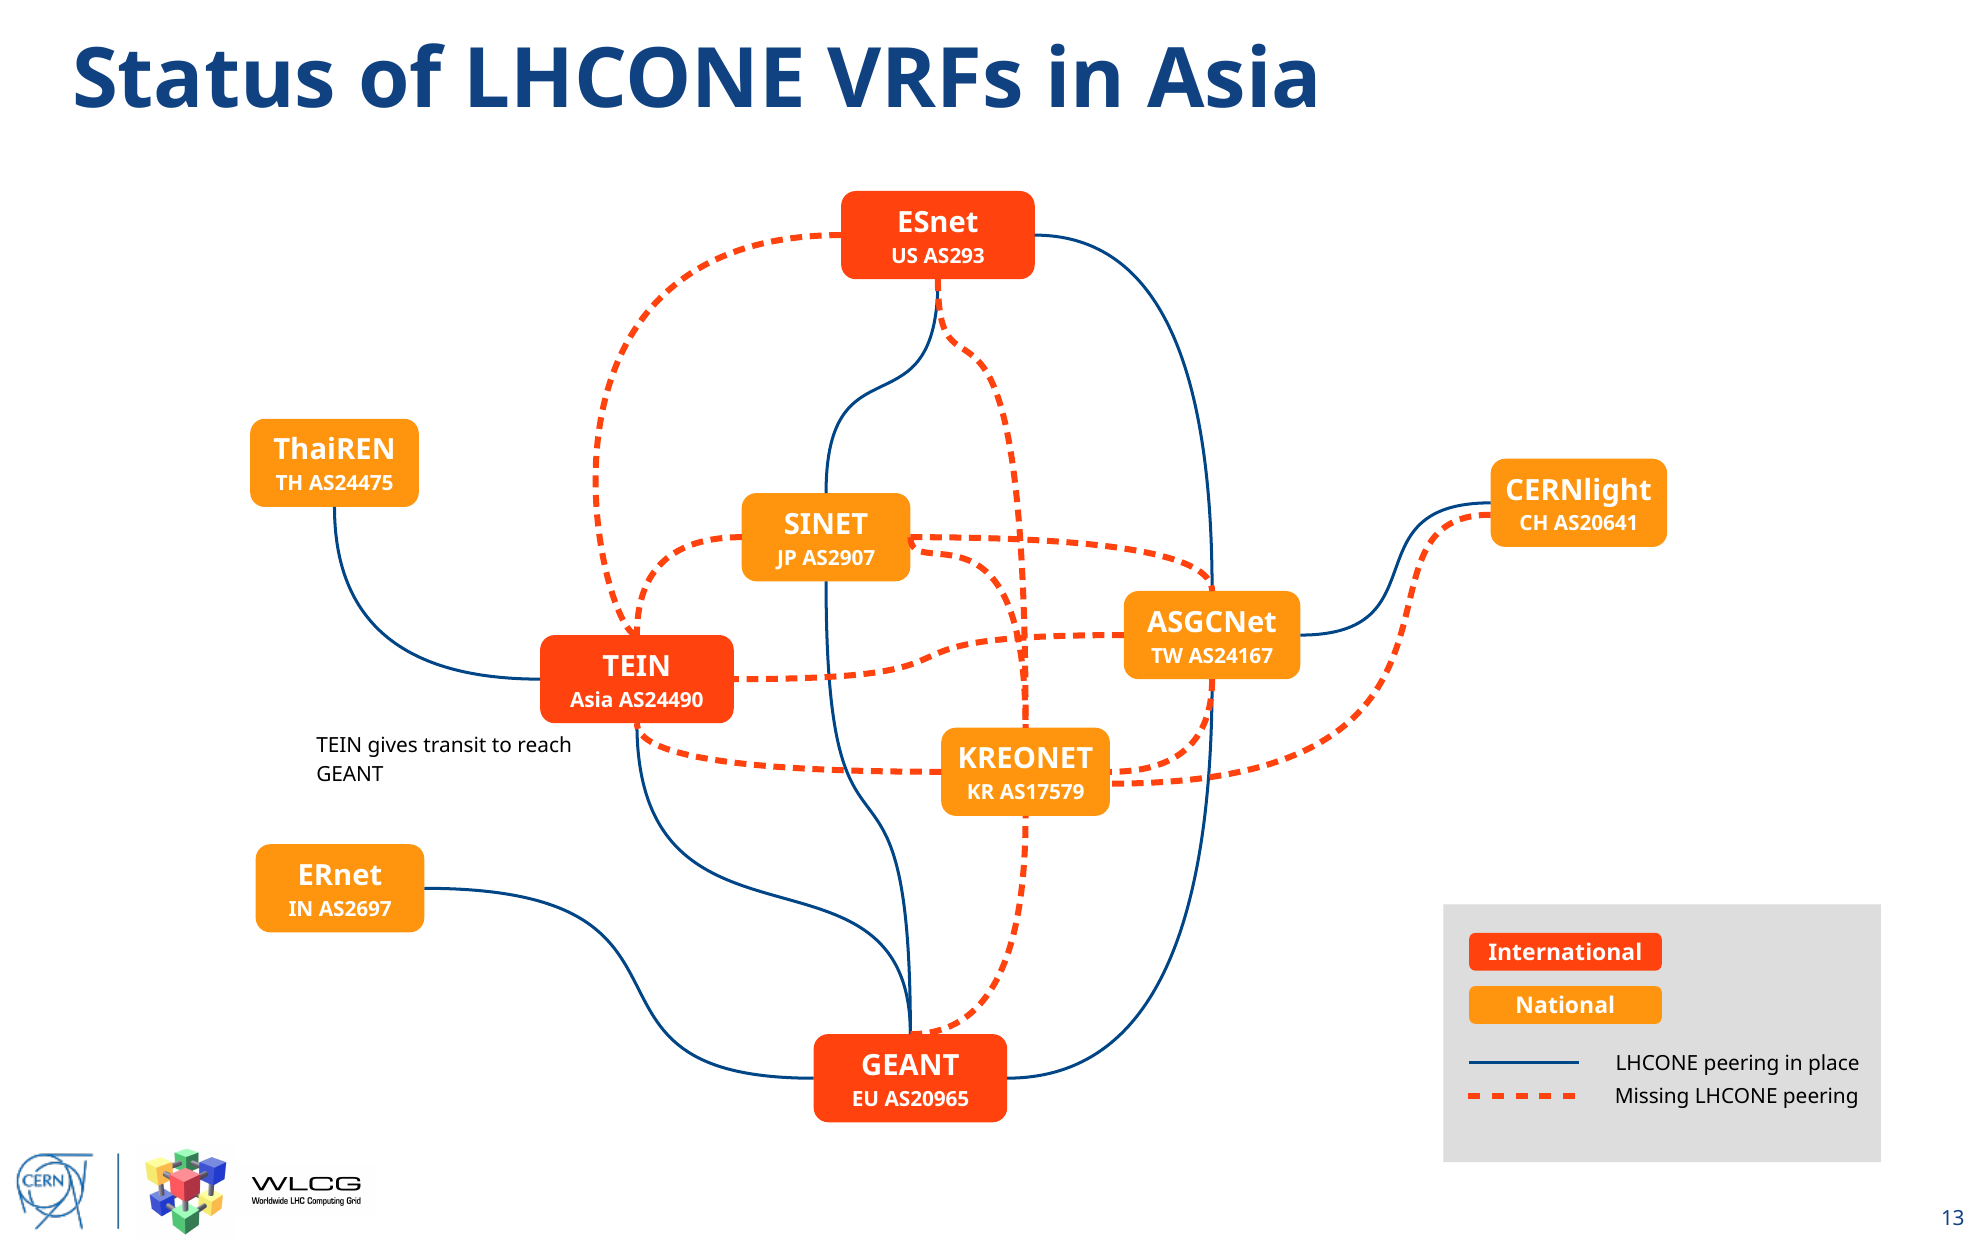

# Status of LHCONE VRFs in Asia
ESnet
US AS293
ThaiREN
TH AS24475
CERNlight
CH AS20641
SINET
JP AS2907
ASGCNet
TW AS24167
TEIN
Asia AS24490
TEIN gives transit to reach GEANT
KREONET
KR AS17579
ERnet
IN AS2697
International
National
GEANT
EU AS20965
LHCONE peering in place
Missing LHCONE peering